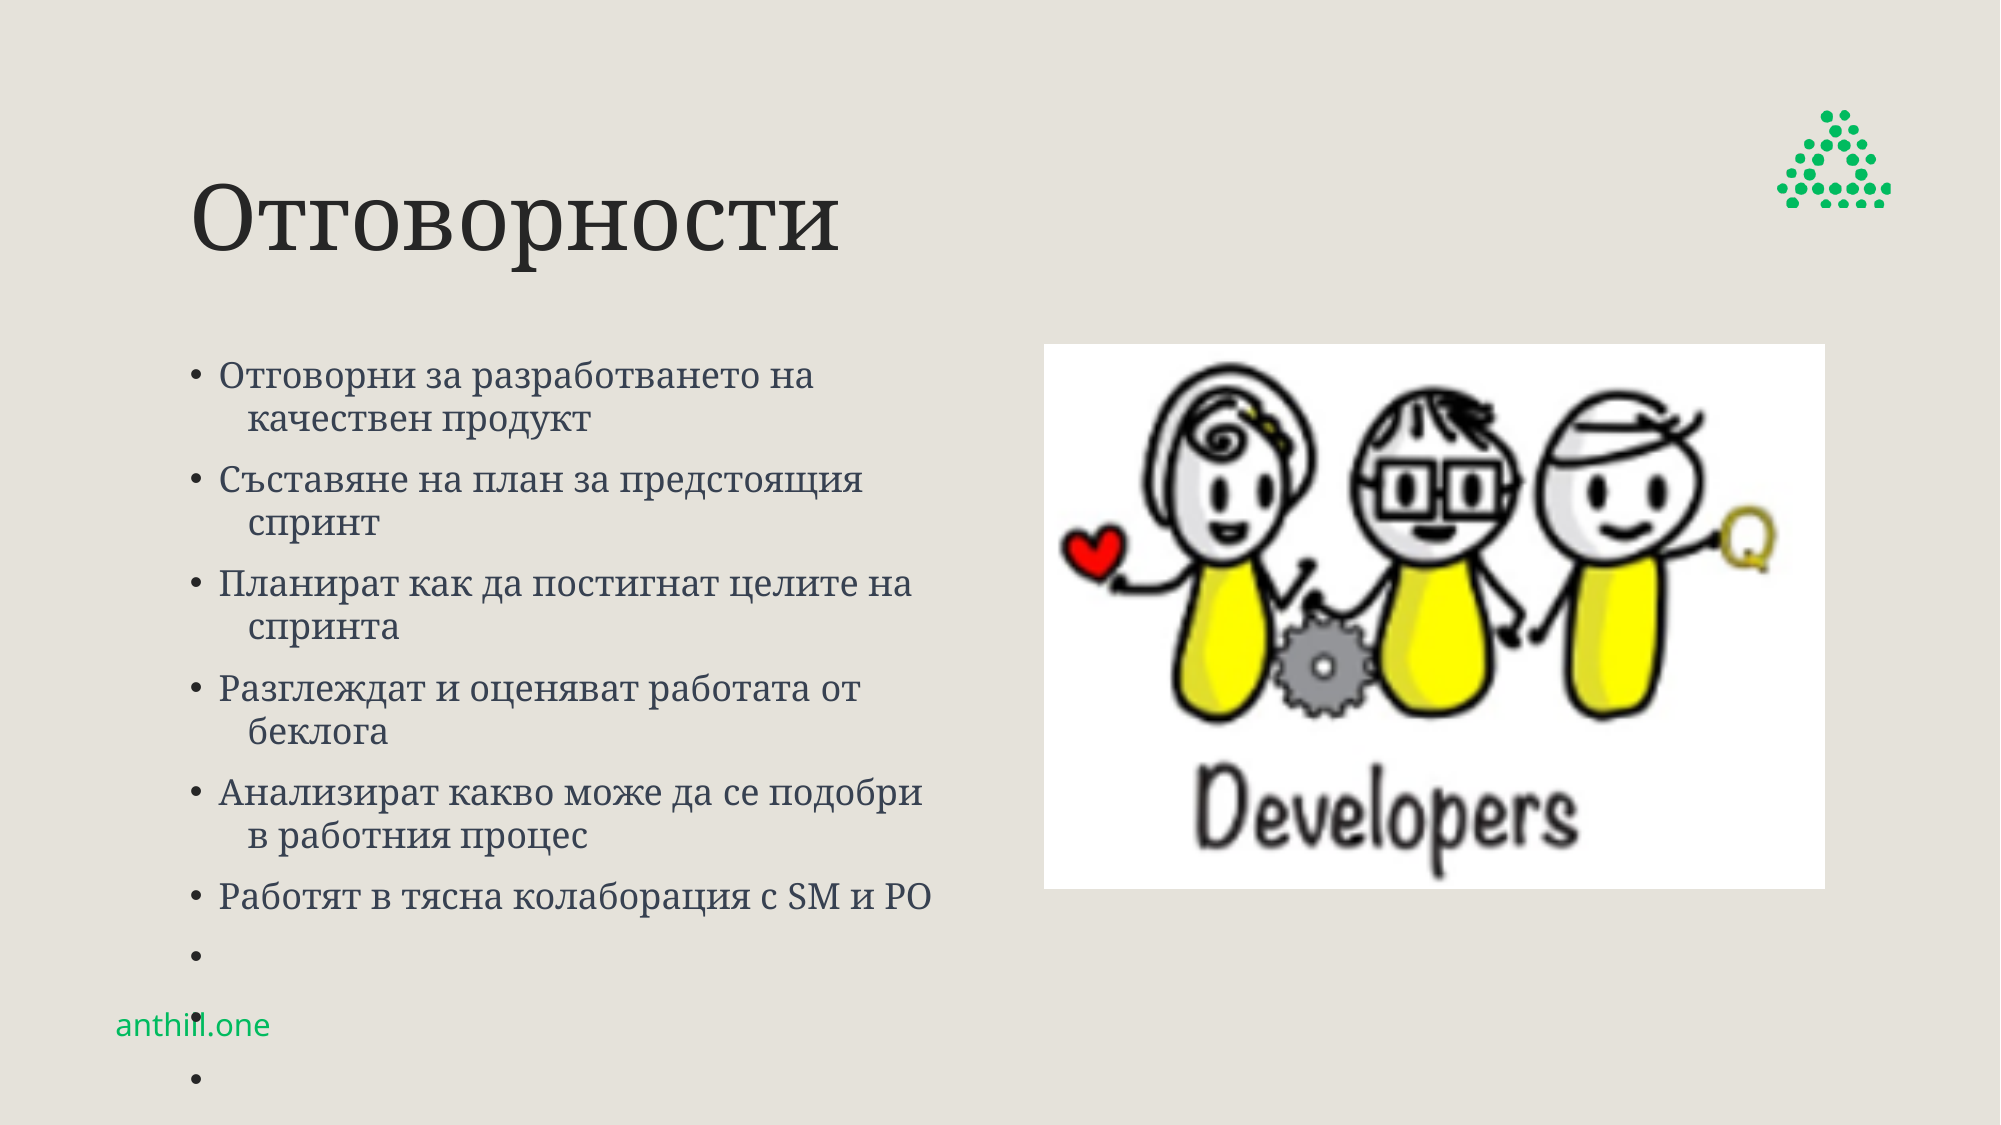

# Отговорности
Oтговорни за разработването на качествен продукт
Съставяне на план за предстоящия спринт
Планират как да постигнат целите на спринта
Разглеждат и оценяват работата от беклога
Анализират какво може да се подобри в работния процес
Работят в тясна колаборация с SM и PO